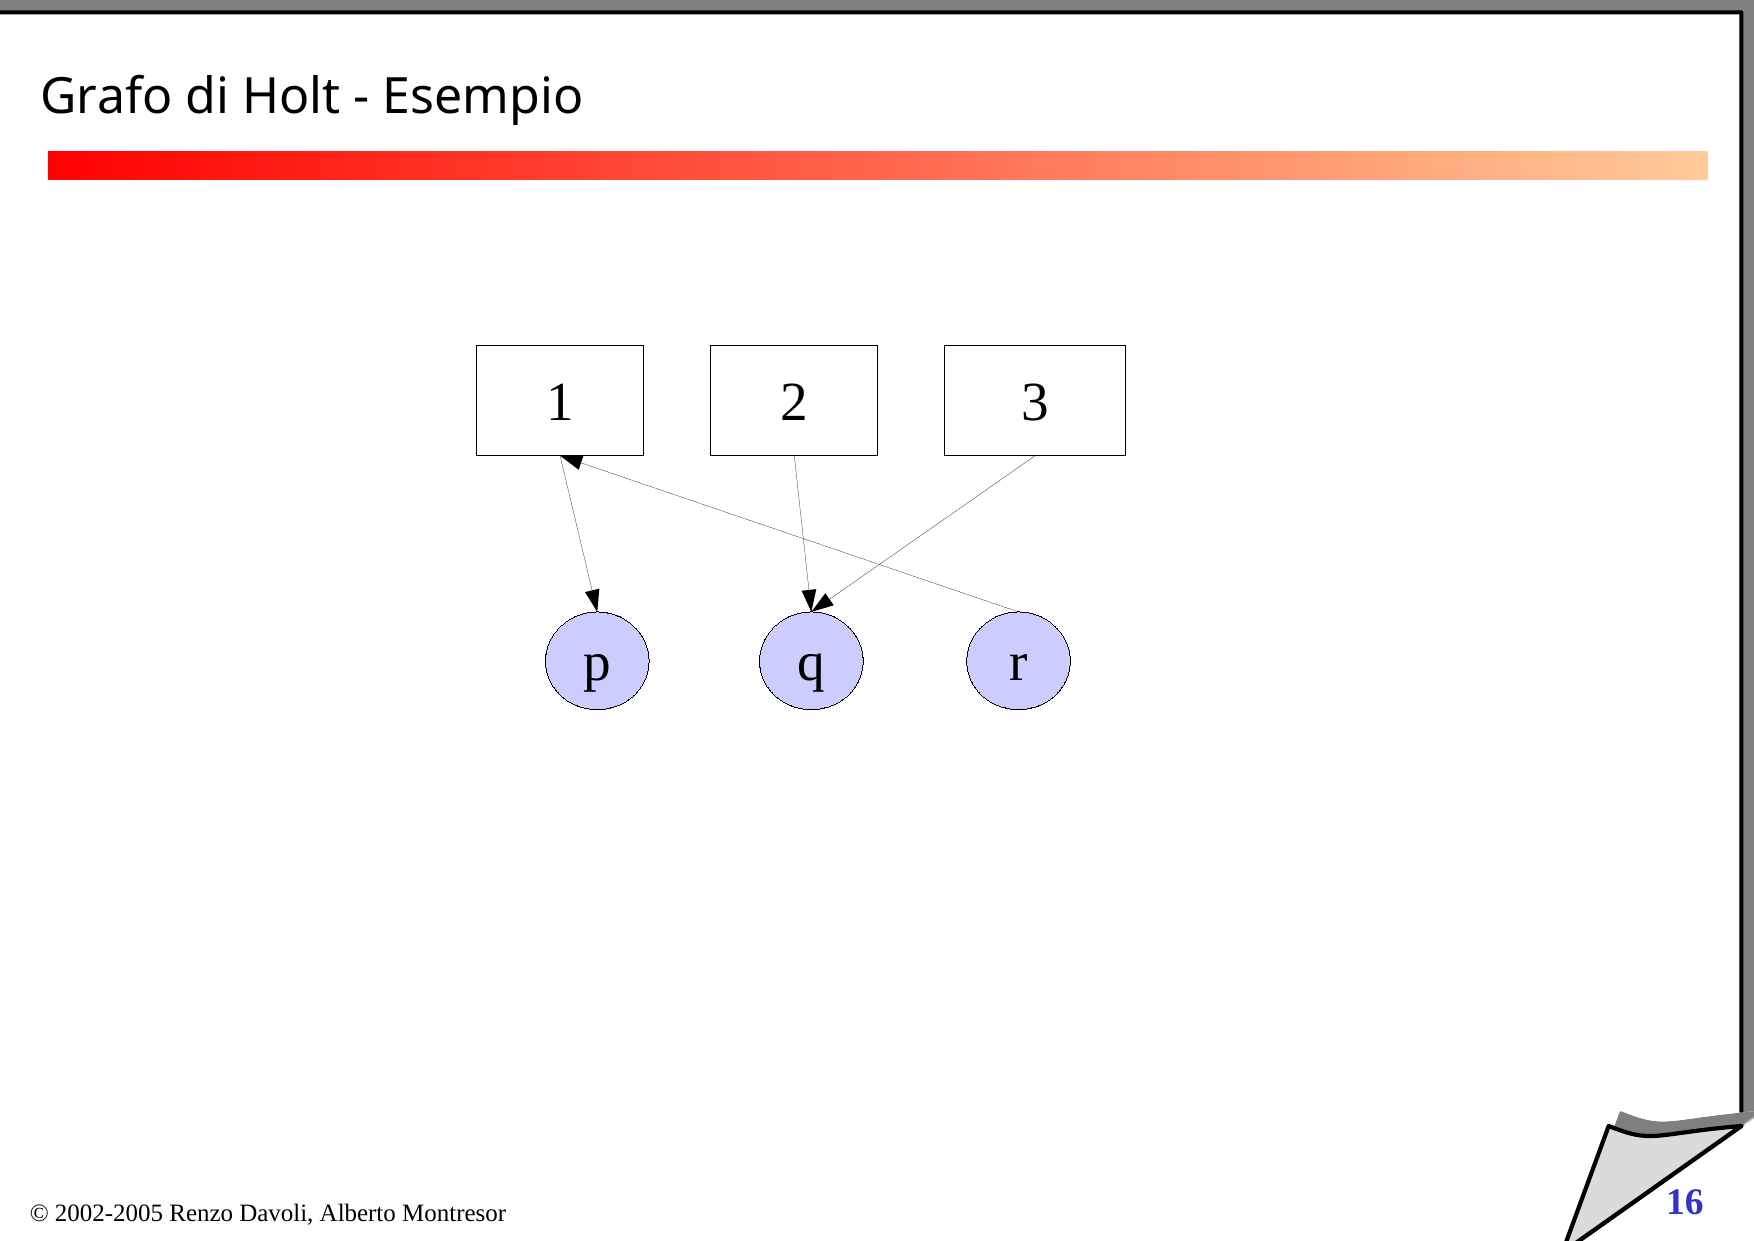

# Grafo di Holt - Esempio
1
2
3
p
q
r